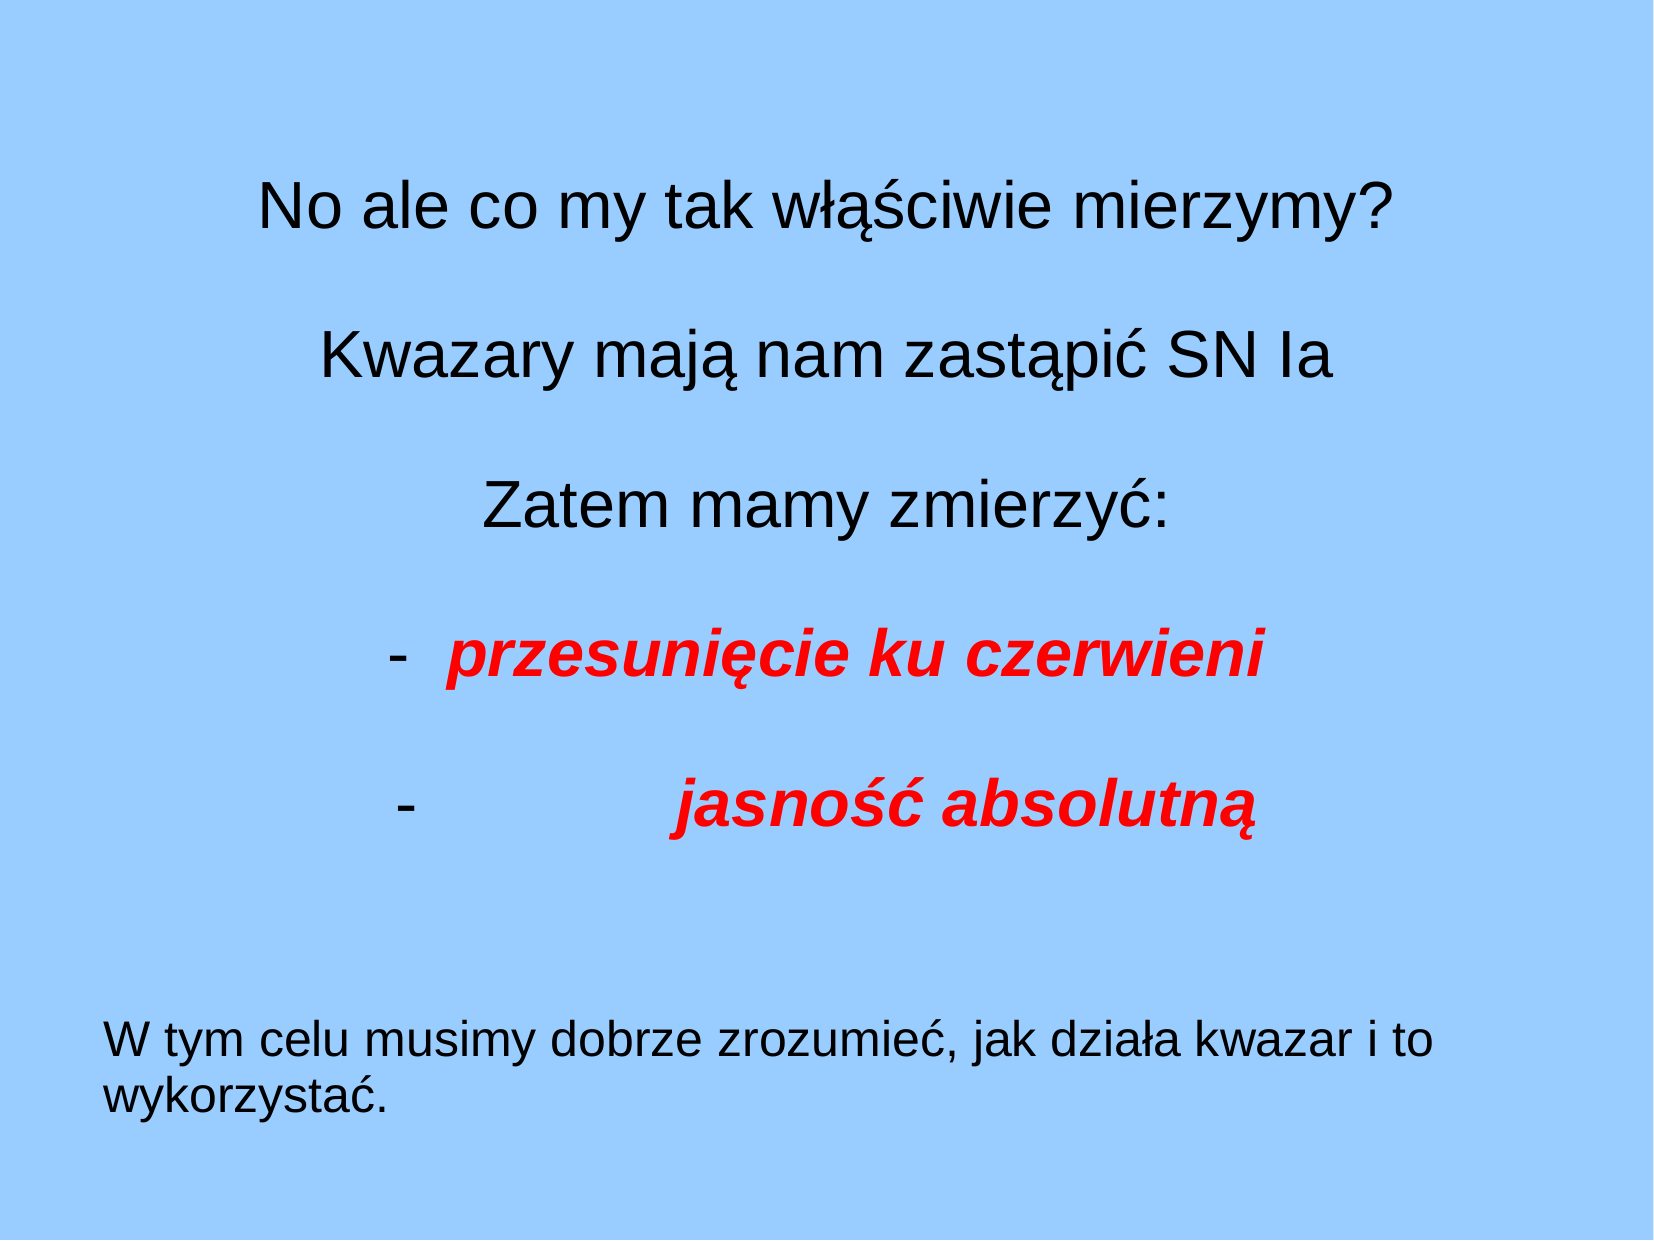

# No ale co my tak włąściwie mierzymy?
Kwazary mają nam zastąpić SN Ia
Zatem mamy zmierzyć:
- przesunięcie ku czerwieni
- jasność absolutną
W tym celu musimy dobrze zrozumieć, jak działa kwazar i to wykorzystać.